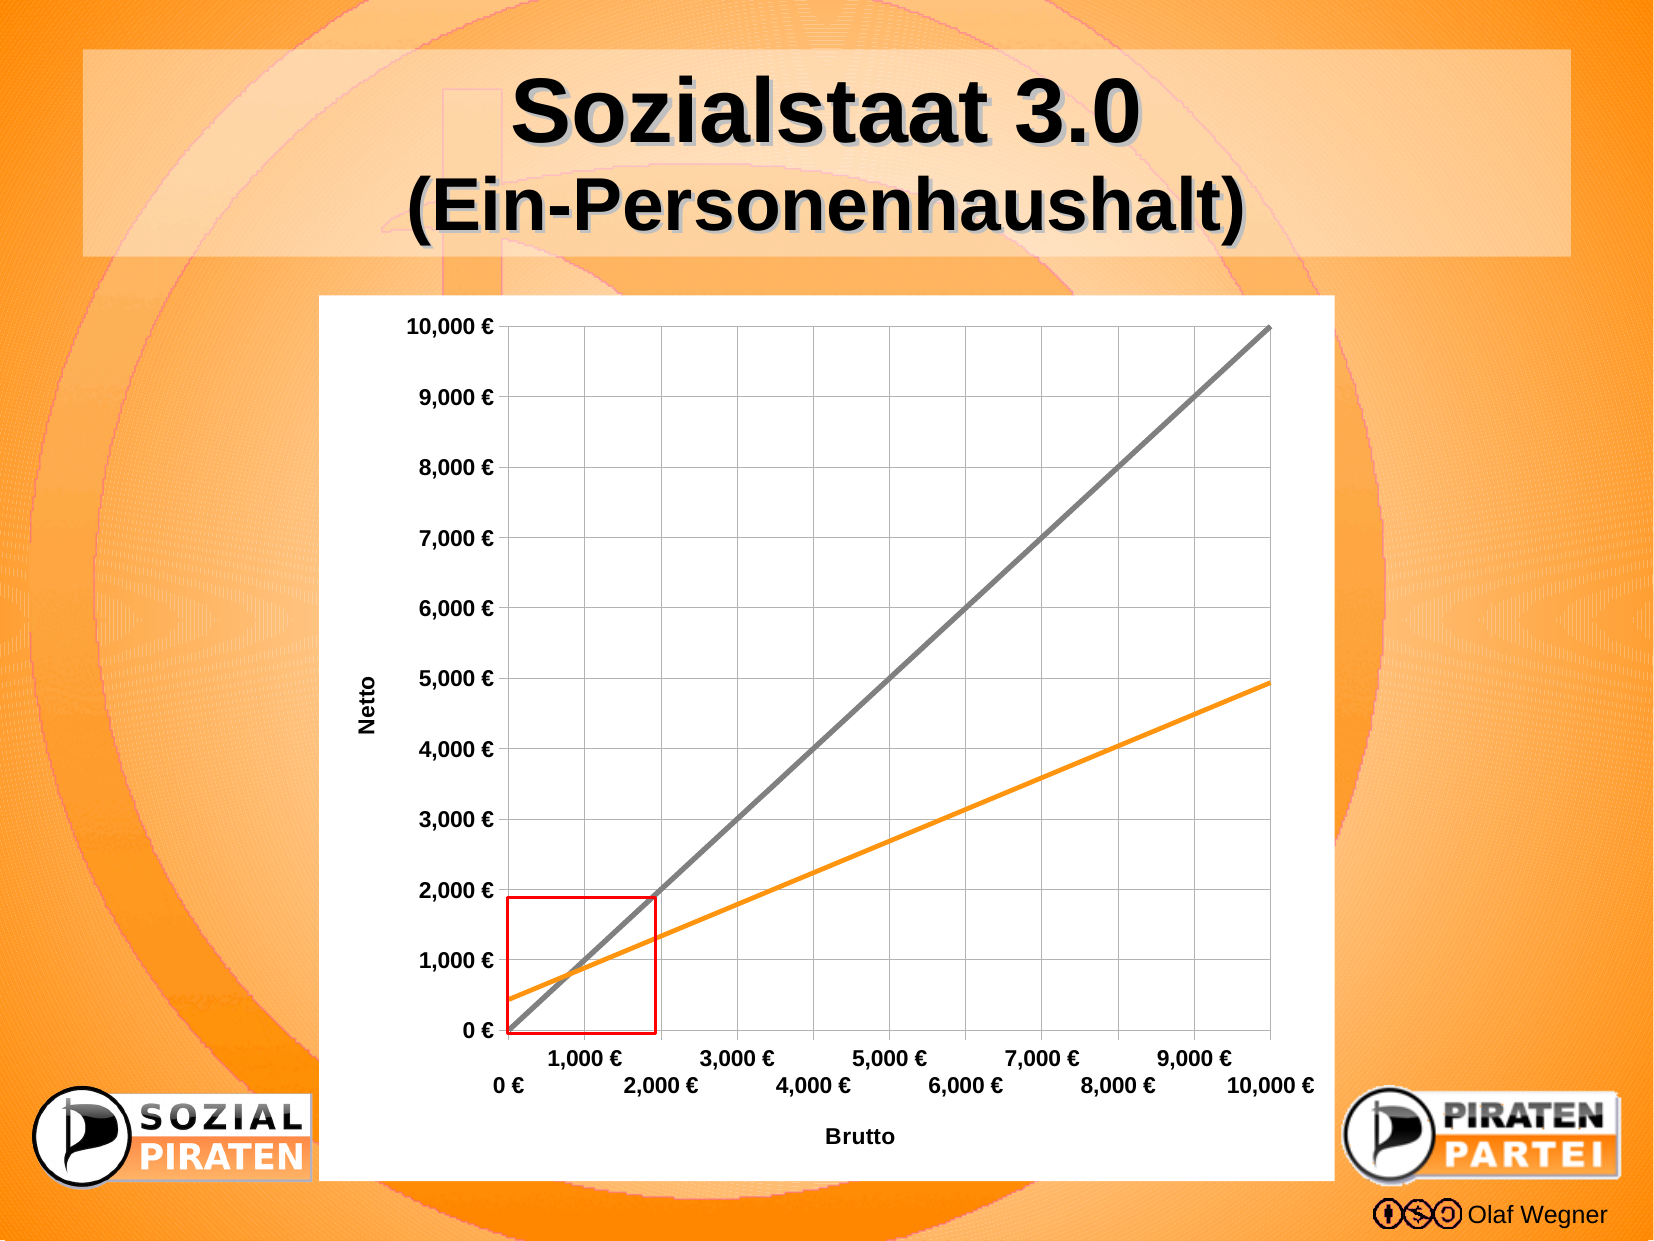

# Sozialstaat 3.0 (Ein-Personenhaushalt)
### Chart
| Category | | |
|---|---|---|
Olaf Wegner